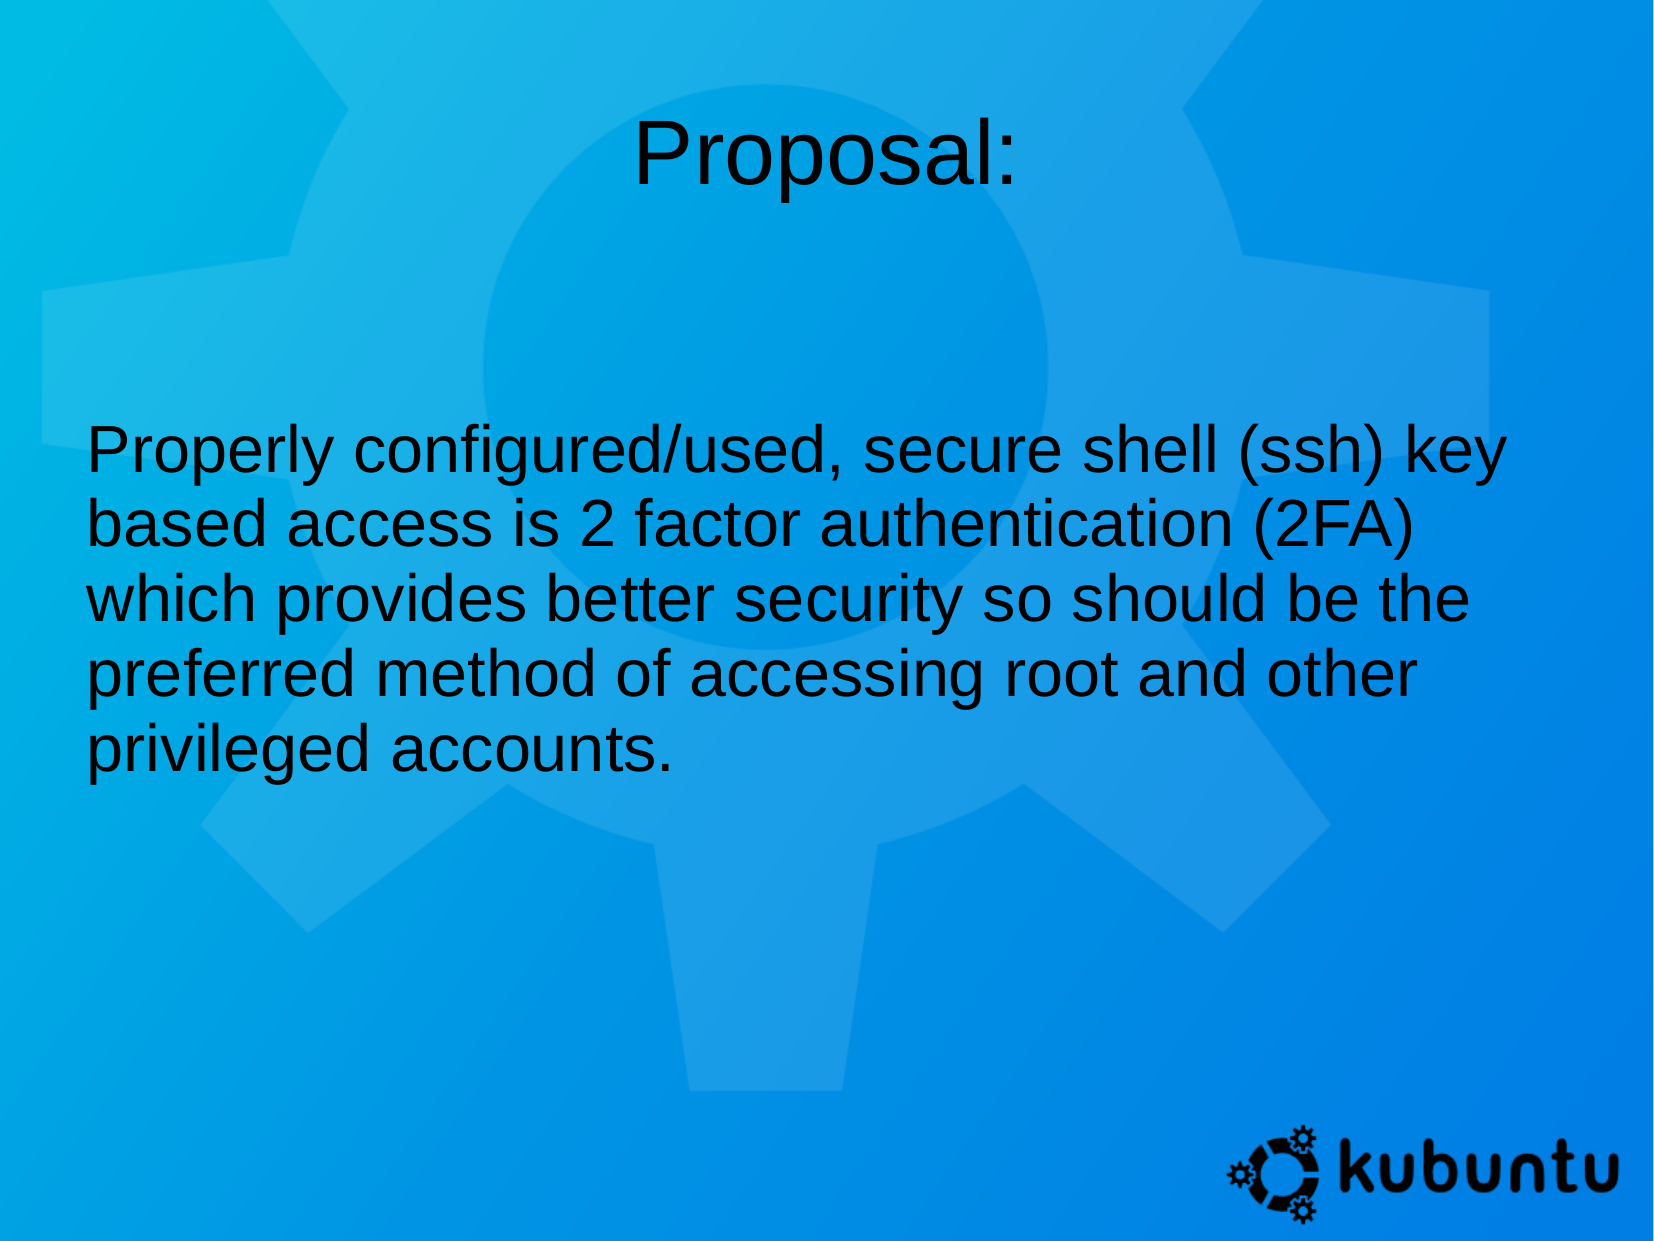

# Proposal:
Properly configured/used, secure shell (ssh) key based access is 2 factor authentication (2FA) which provides better security so should be the preferred method of accessing root and other privileged accounts.